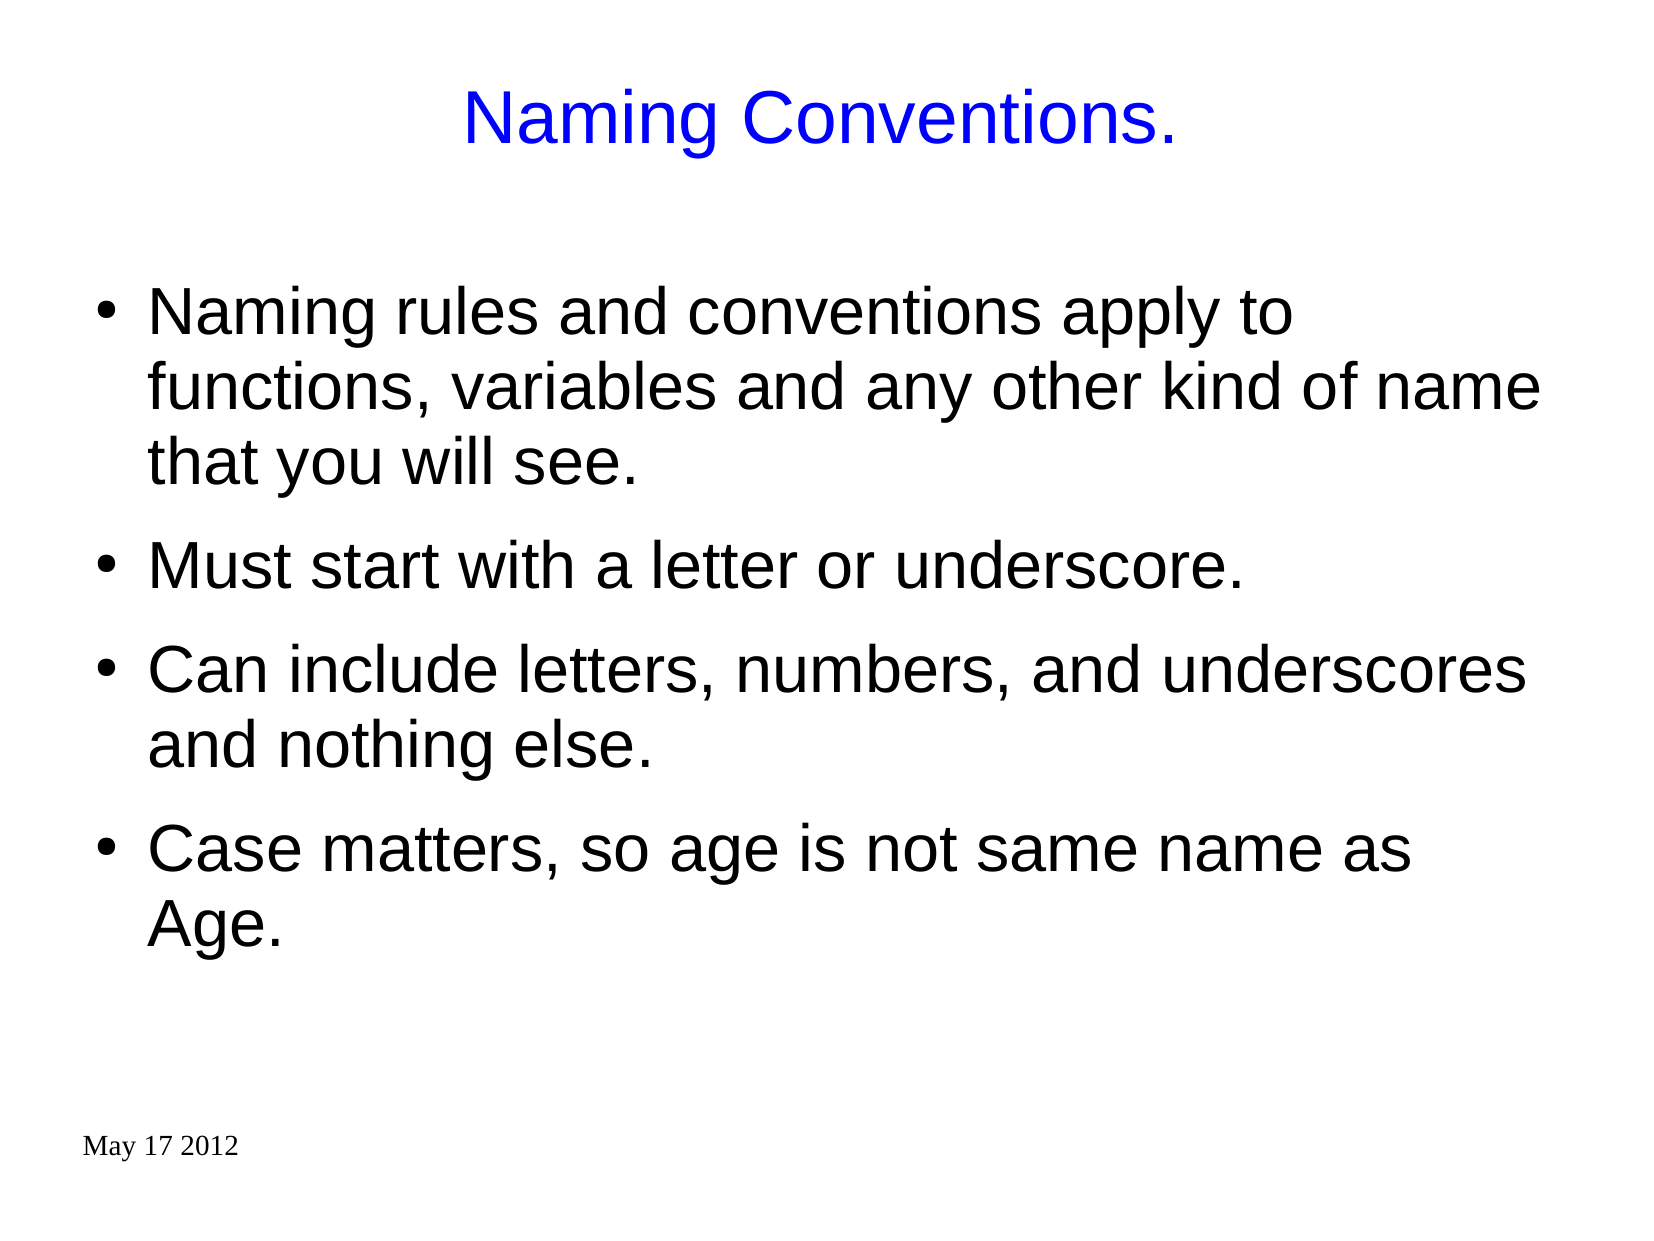

# Naming Conventions.
Naming rules and conventions apply to functions, variables and any other kind of name that you will see.
Must start with a letter or underscore.
Can include letters, numbers, and underscores and nothing else.
Case matters, so age is not same name as Age.
May 17 2012